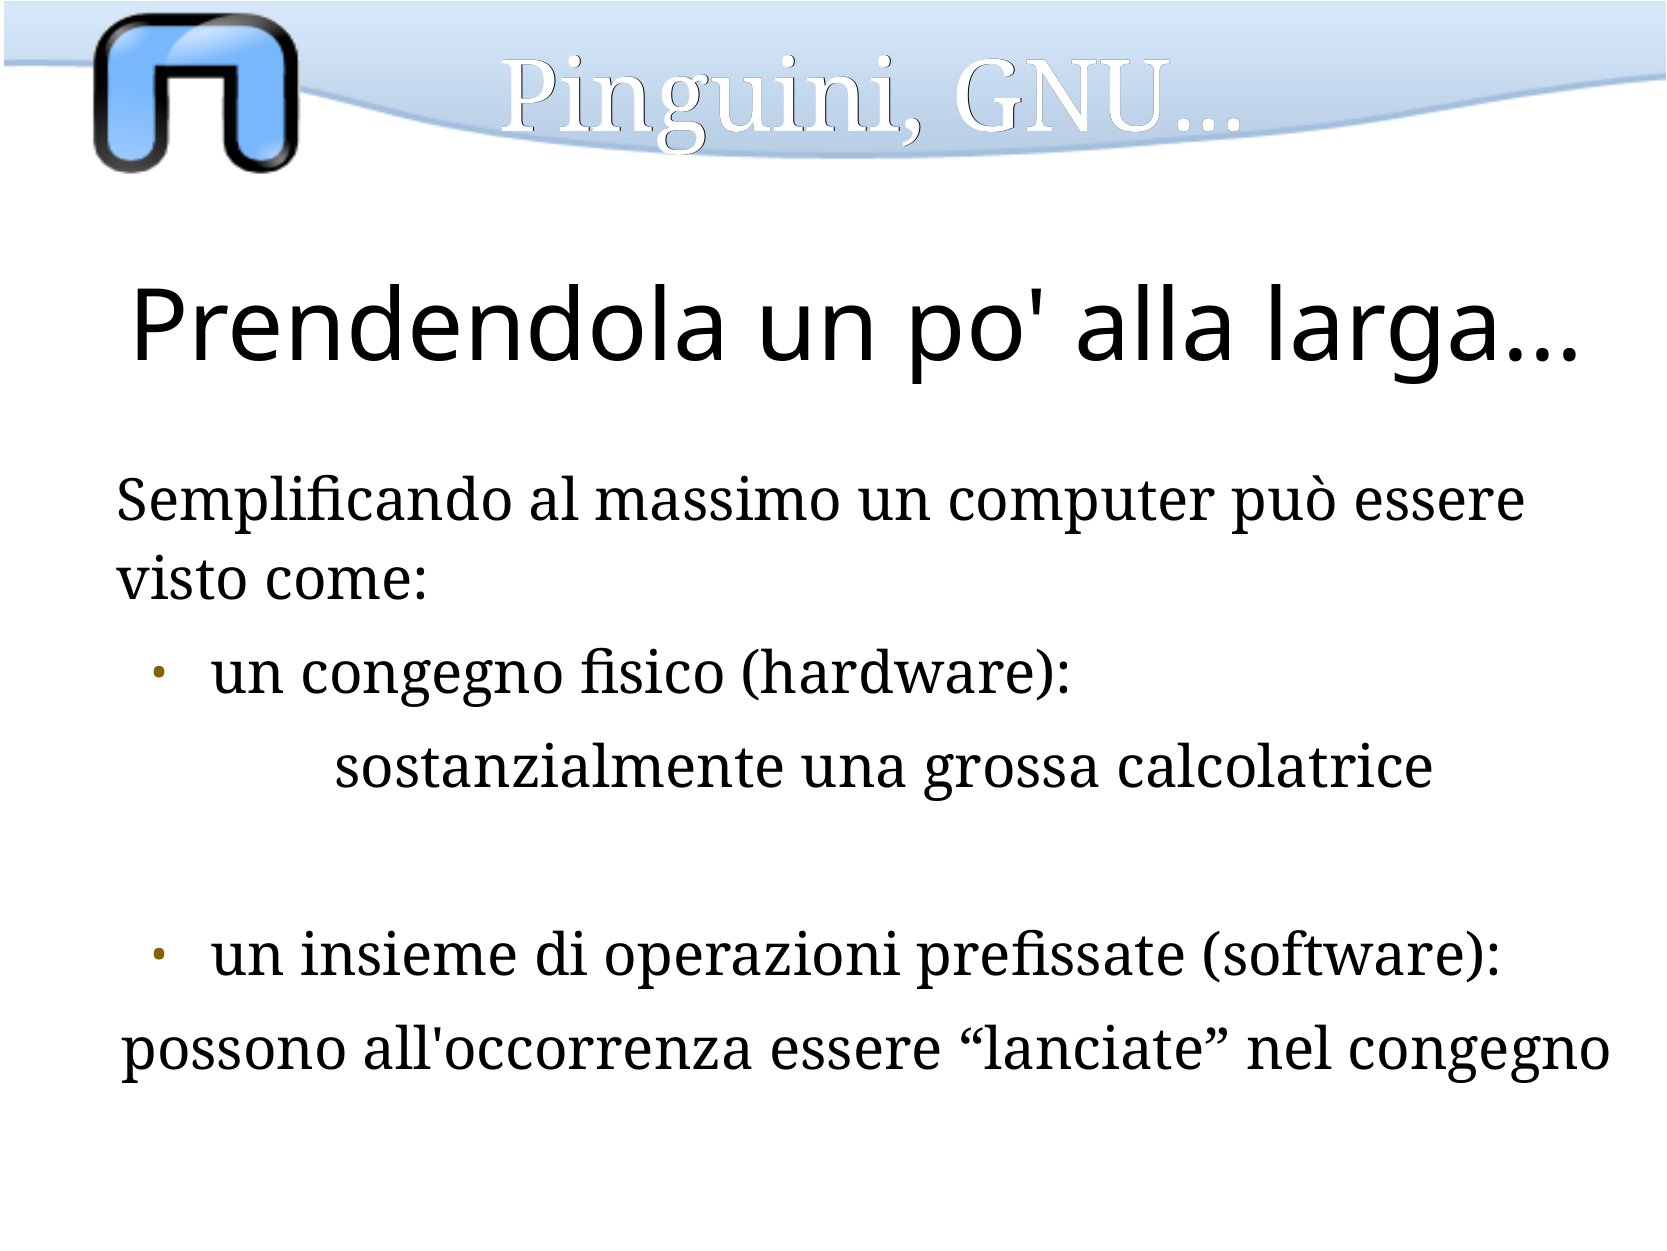

Pinguini, GNU...
# Prendendola un po' alla larga...
Semplificando al massimo un computer può essere visto come:
un congegno fisico (hardware):
sostanzialmente una grossa calcolatrice
un insieme di operazioni prefissate (software):
possono all'occorrenza essere “lanciate” nel congegno